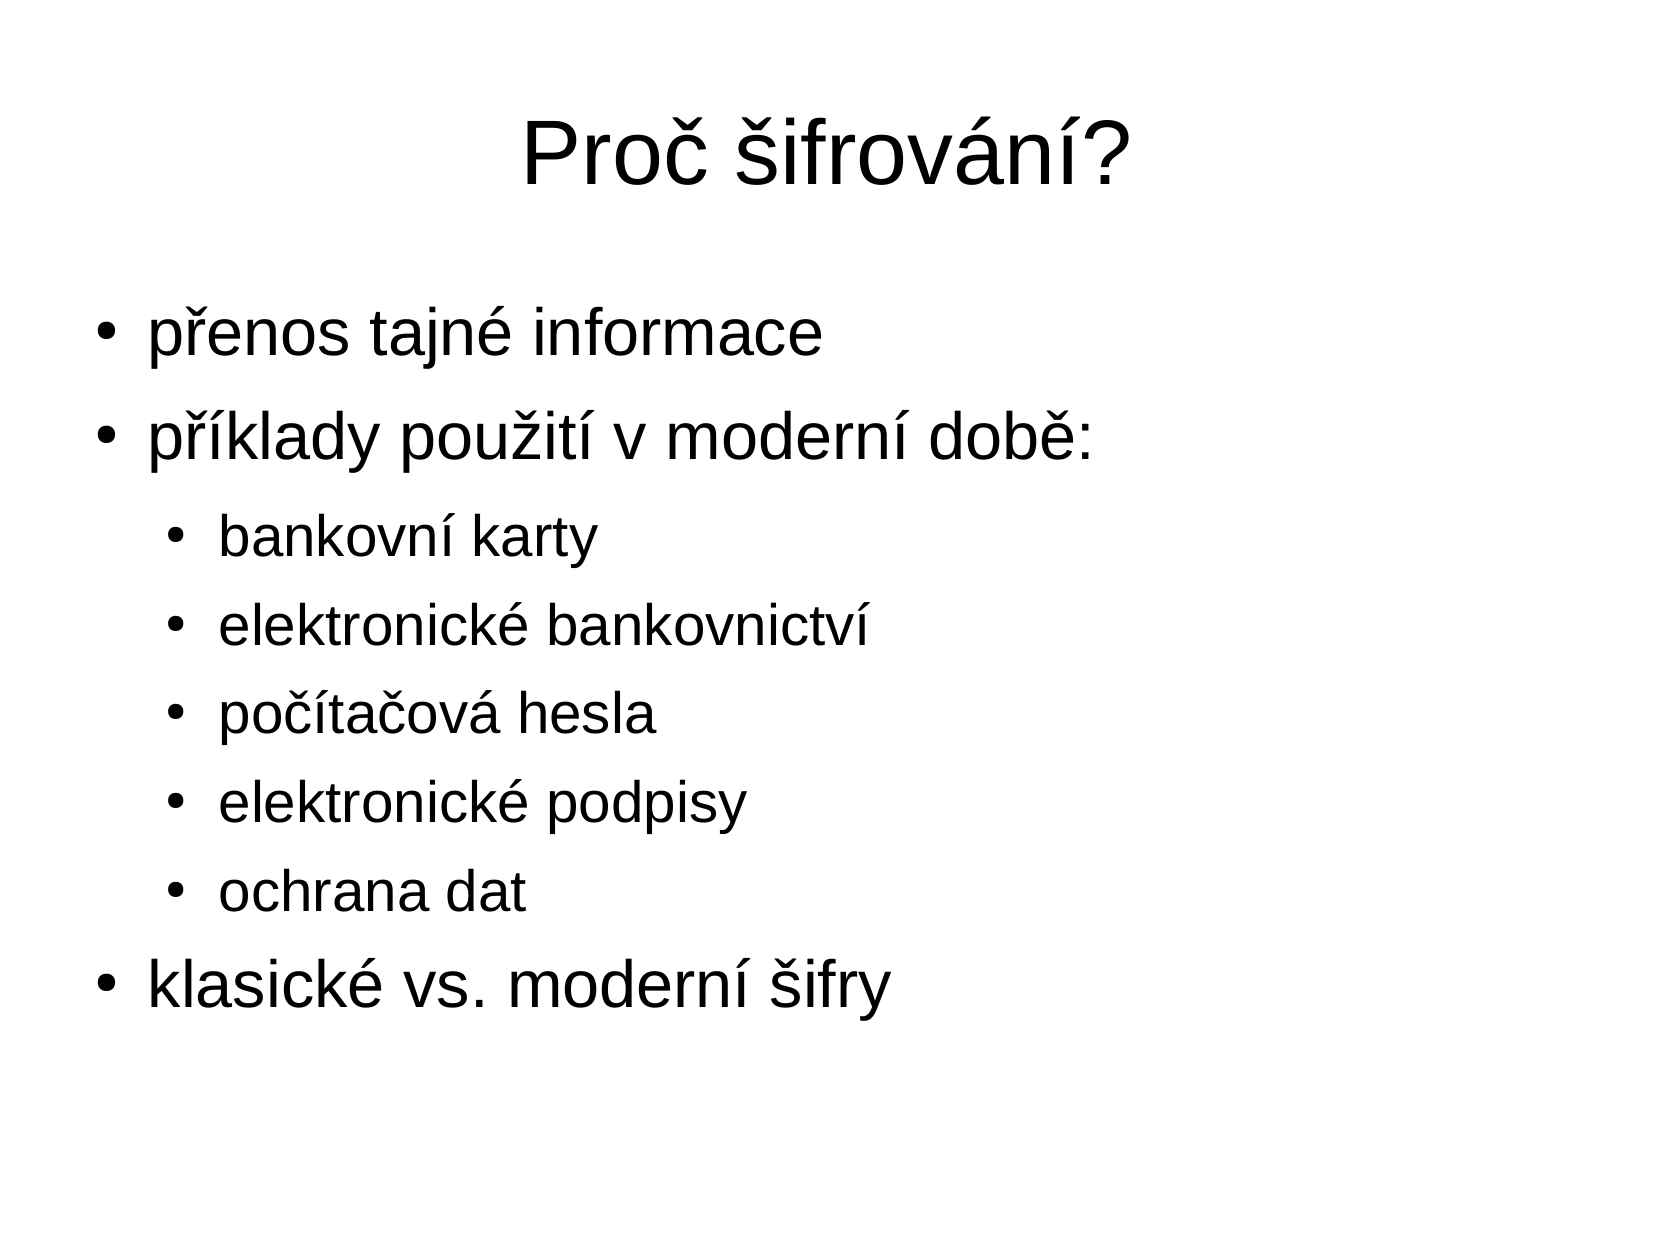

# Proč šifrování?
přenos tajné informace
příklady použití v moderní době:
bankovní karty
elektronické bankovnictví
počítačová hesla
elektronické podpisy
ochrana dat
klasické vs. moderní šifry